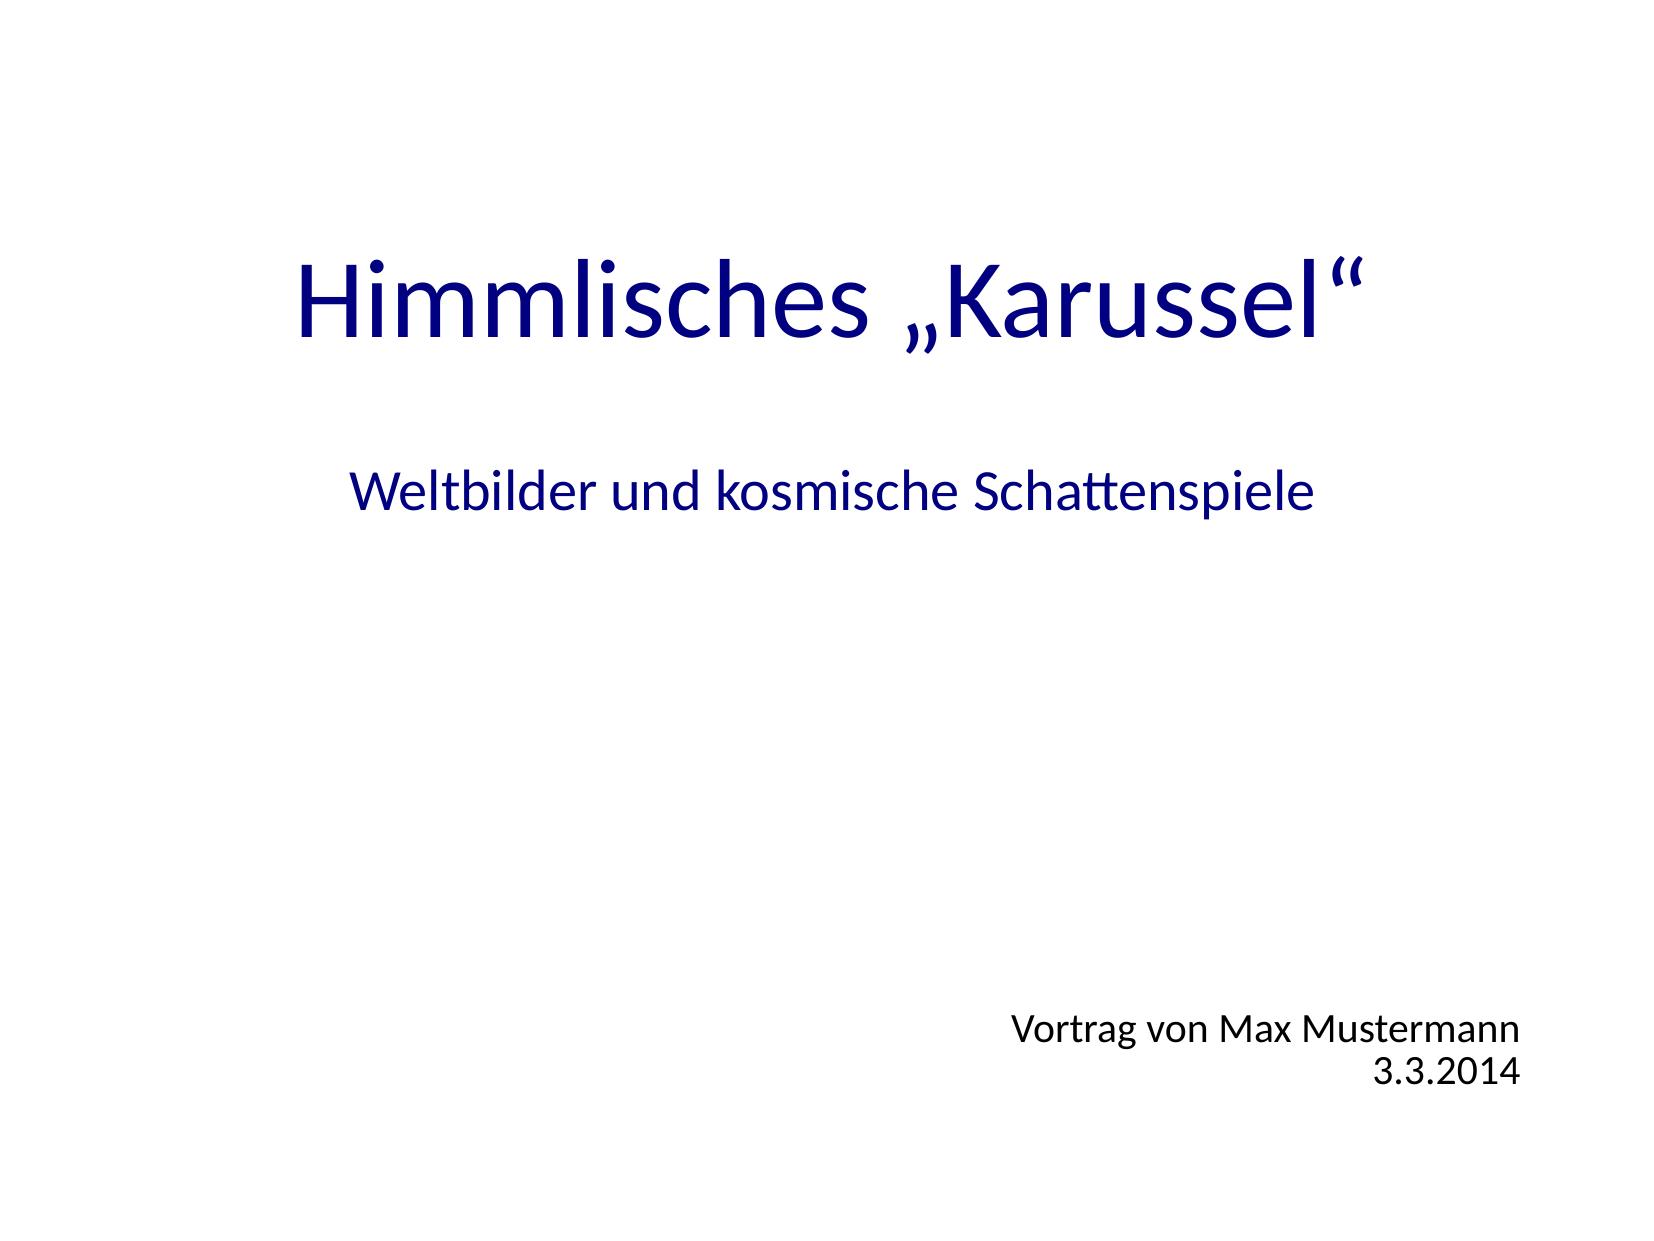

# Himmlisches „Karussel“ Weltbilder und kosmische Schattenspiele
Vortrag von Max Mustermann
3.3.2014